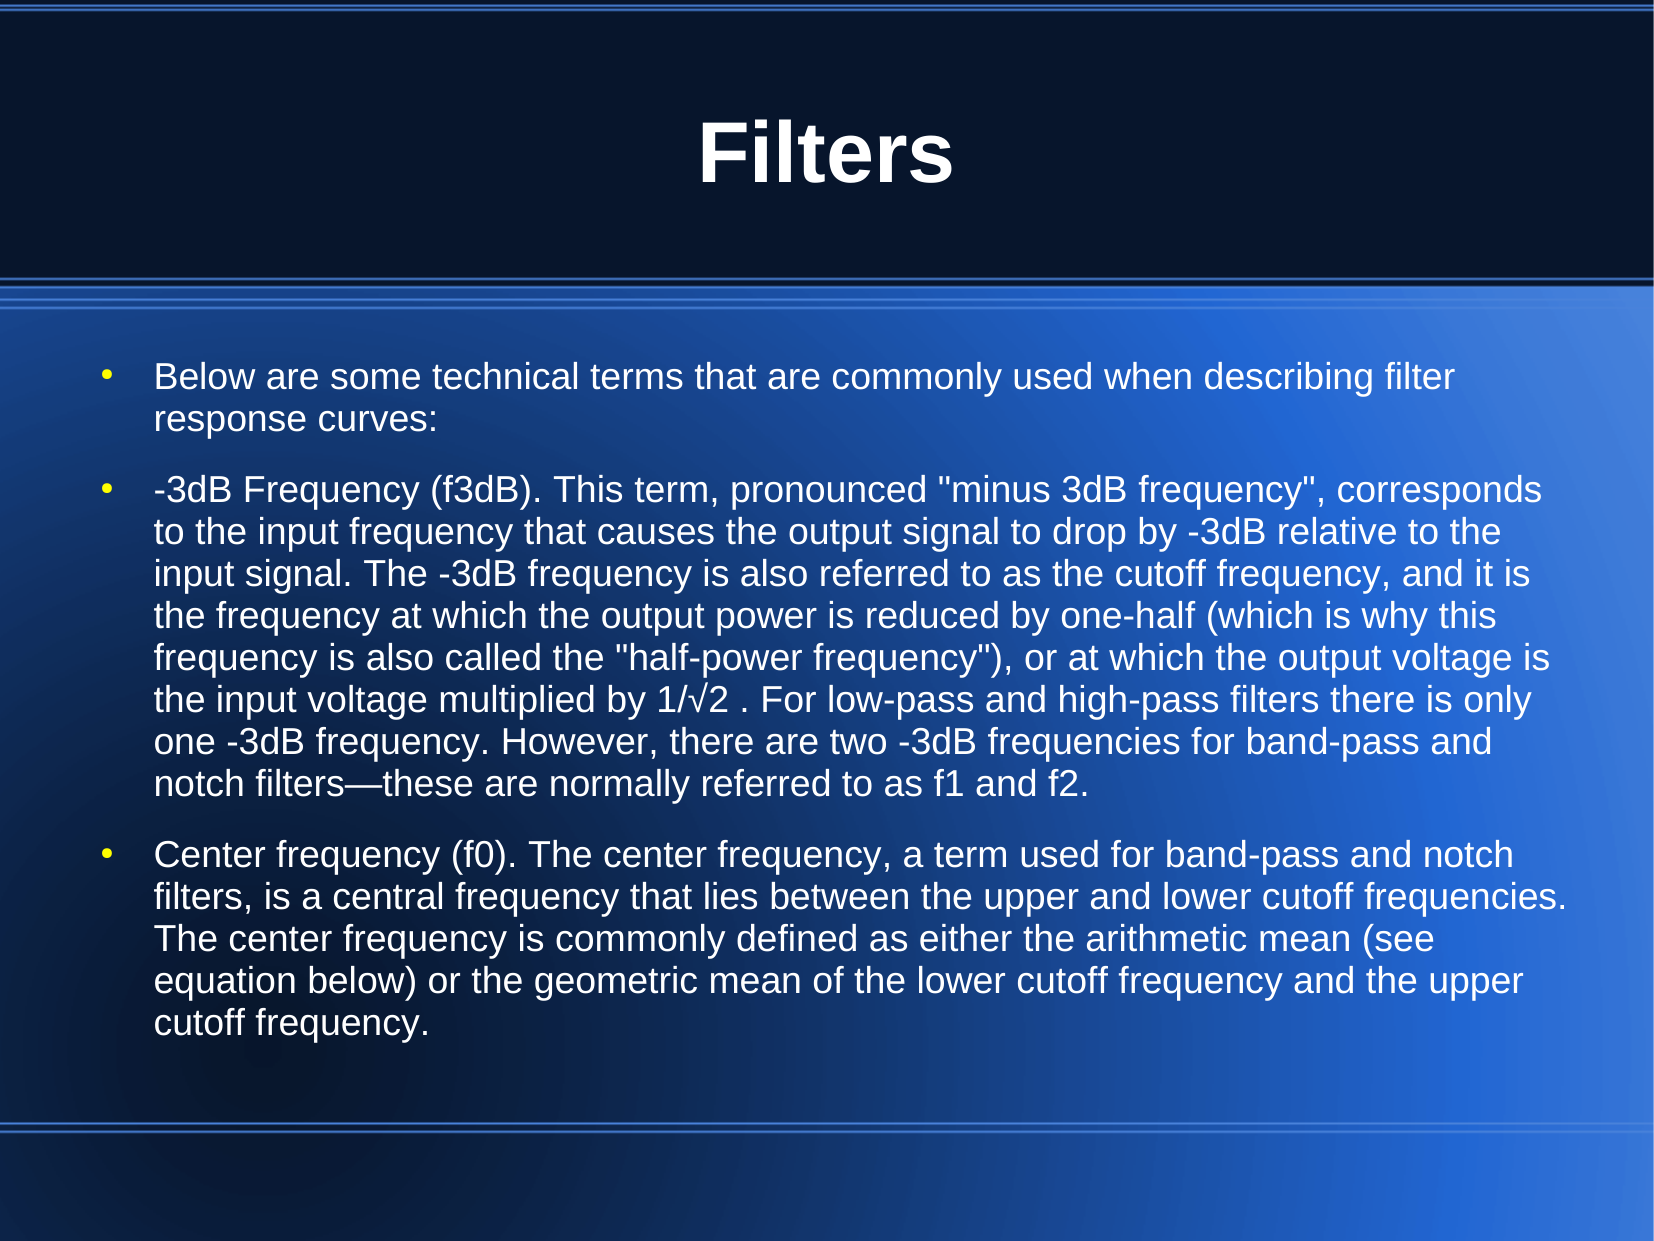

# Filters
Below are some technical terms that are commonly used when describing filter response curves:
-3dB Frequency (f3dB). This term, pronounced "minus 3dB frequency", corresponds to the input frequency that causes the output signal to drop by -3dB relative to the input signal. The -3dB frequency is also referred to as the cutoff frequency, and it is the frequency at which the output power is reduced by one-half (which is why this frequency is also called the "half-power frequency"), or at which the output voltage is the input voltage multiplied by 1/√2 . For low-pass and high-pass filters there is only one -3dB frequency. However, there are two -3dB frequencies for band-pass and notch filters—these are normally referred to as f1 and f2.
Center frequency (f0). The center frequency, a term used for band-pass and notch filters, is a central frequency that lies between the upper and lower cutoff frequencies. The center frequency is commonly defined as either the arithmetic mean (see equation below) or the geometric mean of the lower cutoff frequency and the upper cutoff frequency.